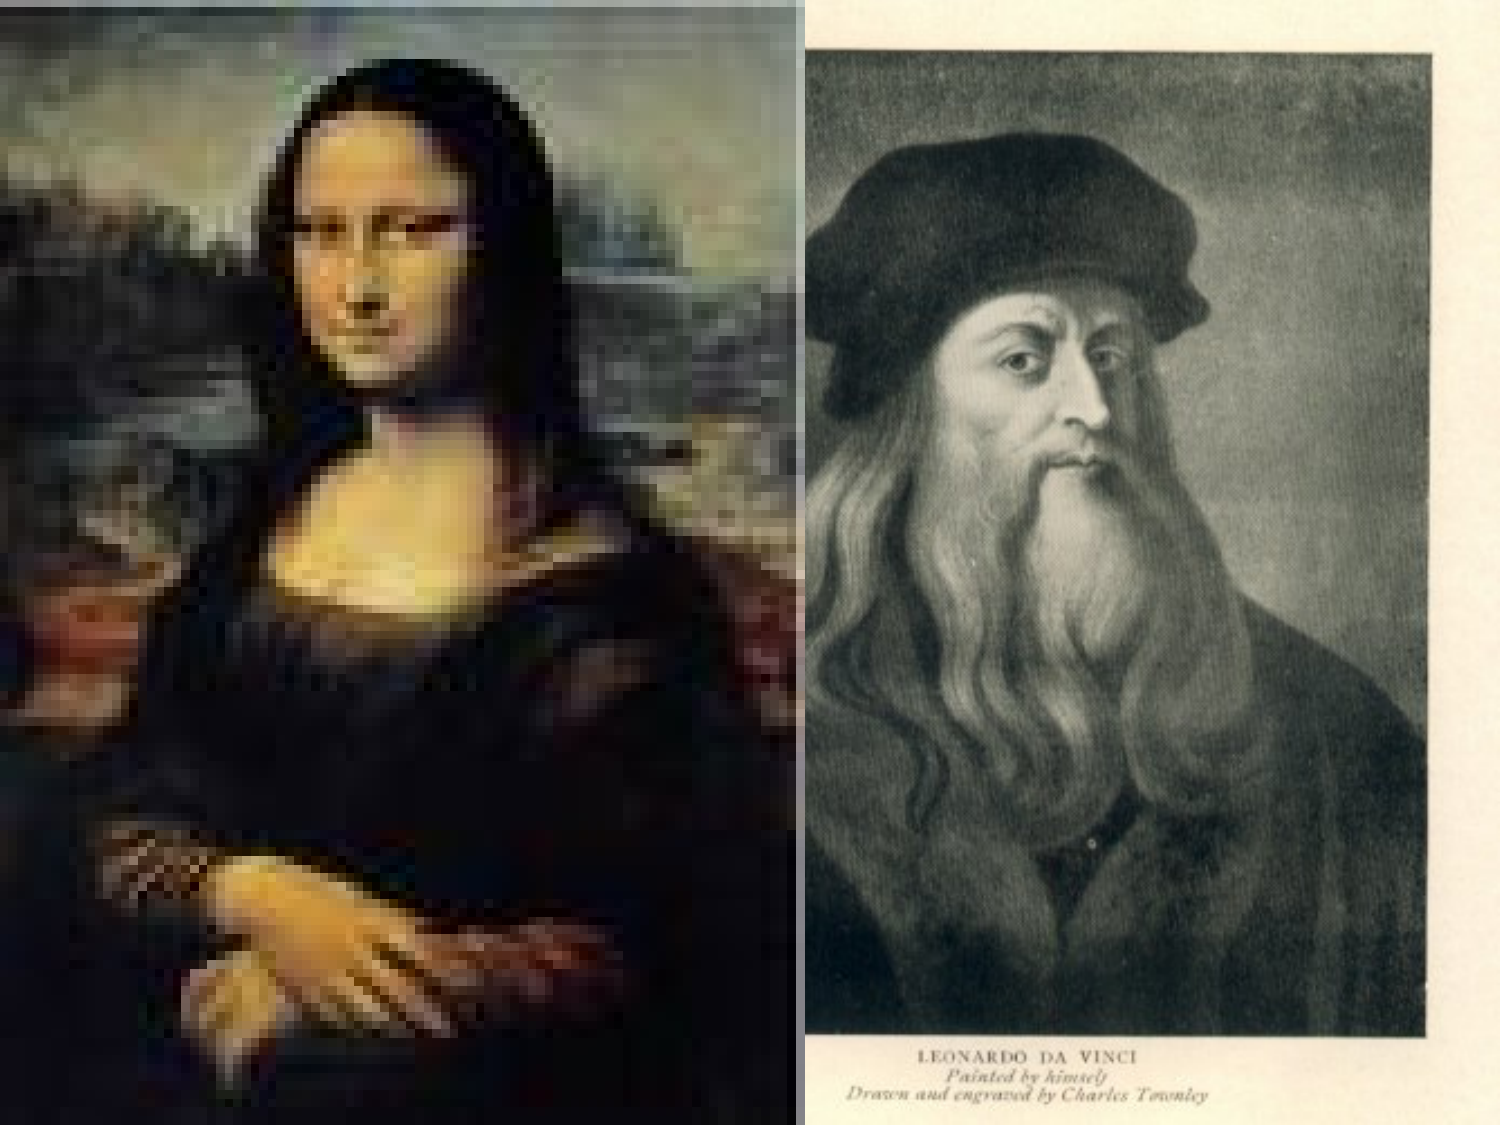

Renesansa
# Renesančno obdobje je zaznamovano predvsem po umetnosti iz Italije ki je prihajala iz Trsta, kjer so se je mešalo veliko kultur, etničnih in narodnih ljudi. Zelo znan renesančni kipar je bil Donatelo, ki je prihajal iz Florenc in Michelangelo ki je bil rojen v Arezzo in je bil velik oboževalec in prijatelj Leonarda Da Vincija.